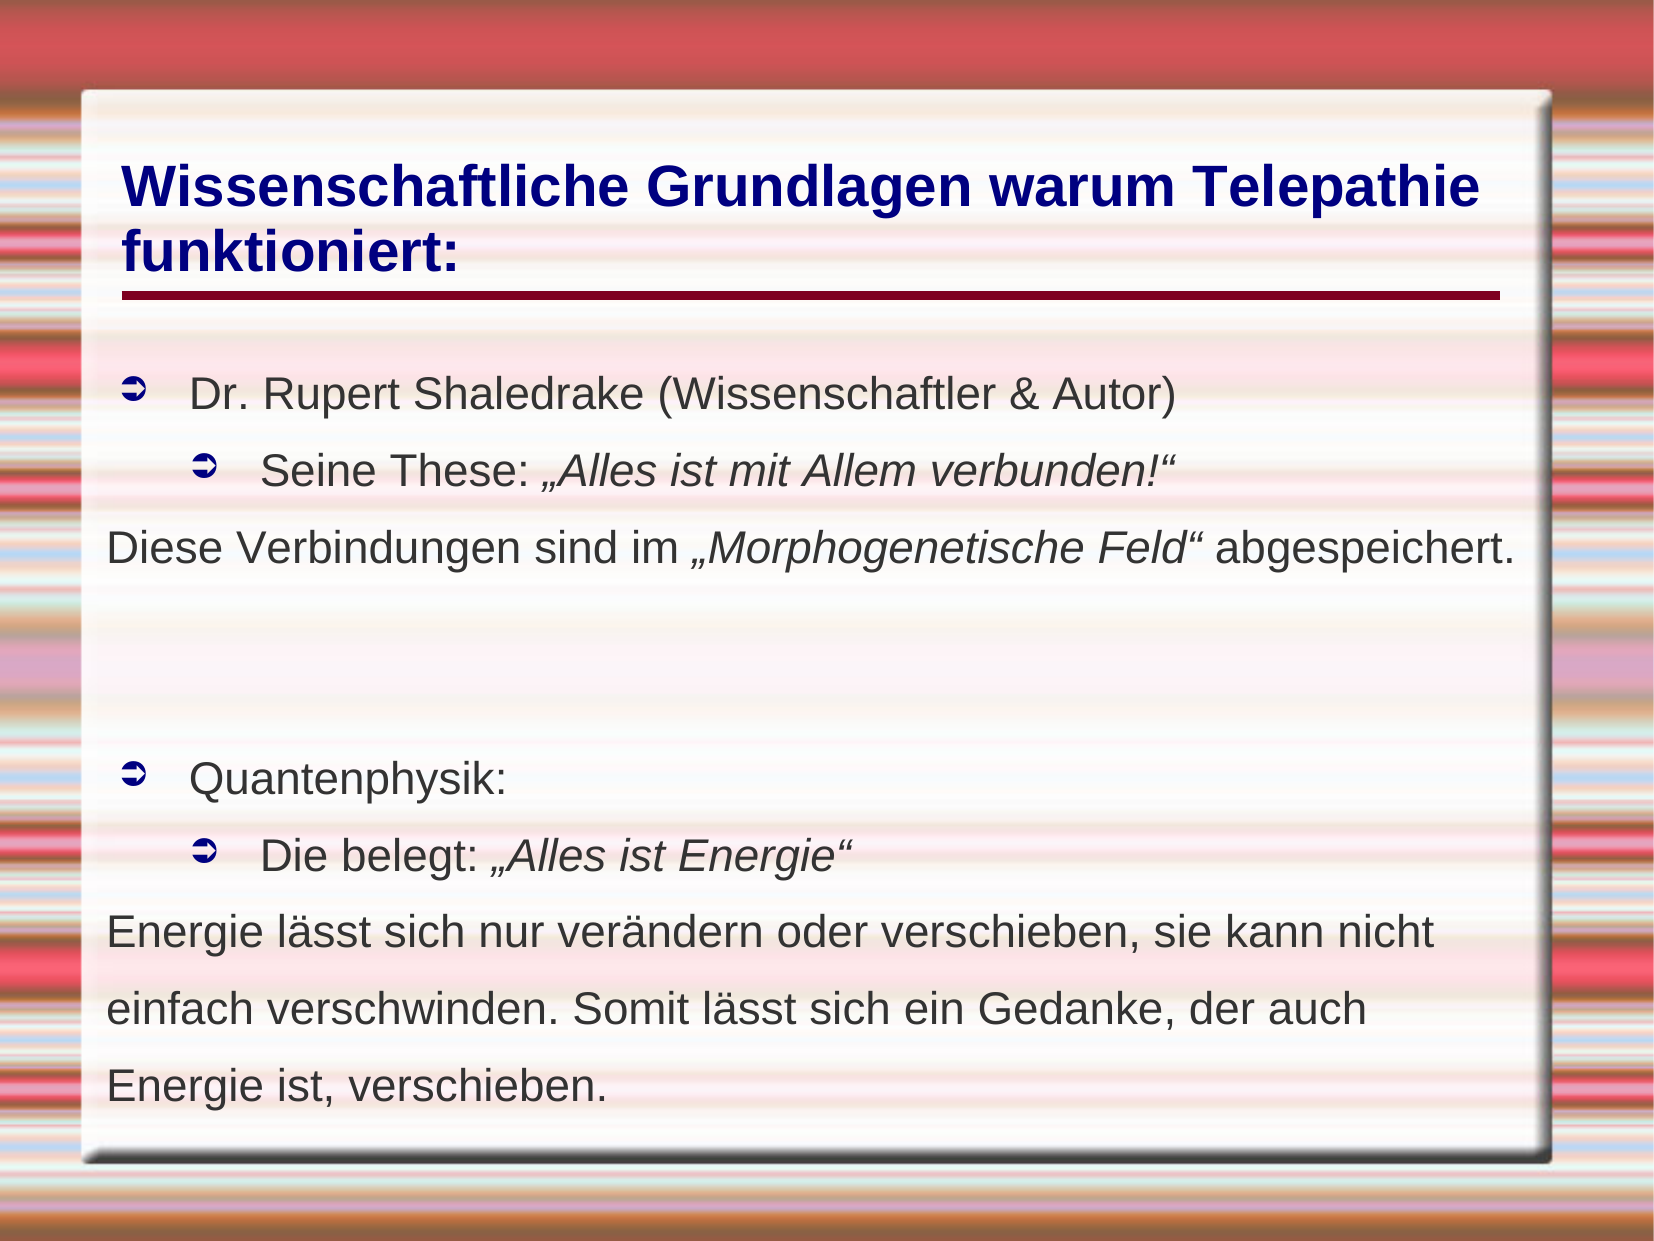

# Wissenschaftliche Grundlagen warum Telepathie funktioniert:
Dr. Rupert Shaledrake (Wissenschaftler & Autor)
Seine These: „Alles ist mit Allem verbunden!“
Diese Verbindungen sind im „Morphogenetische Feld“ abgespeichert.
Quantenphysik:
Die belegt: „Alles ist Energie“
Energie lässt sich nur verändern oder verschieben, sie kann nicht einfach verschwinden. Somit lässt sich ein Gedanke, der auch Energie ist, verschieben.